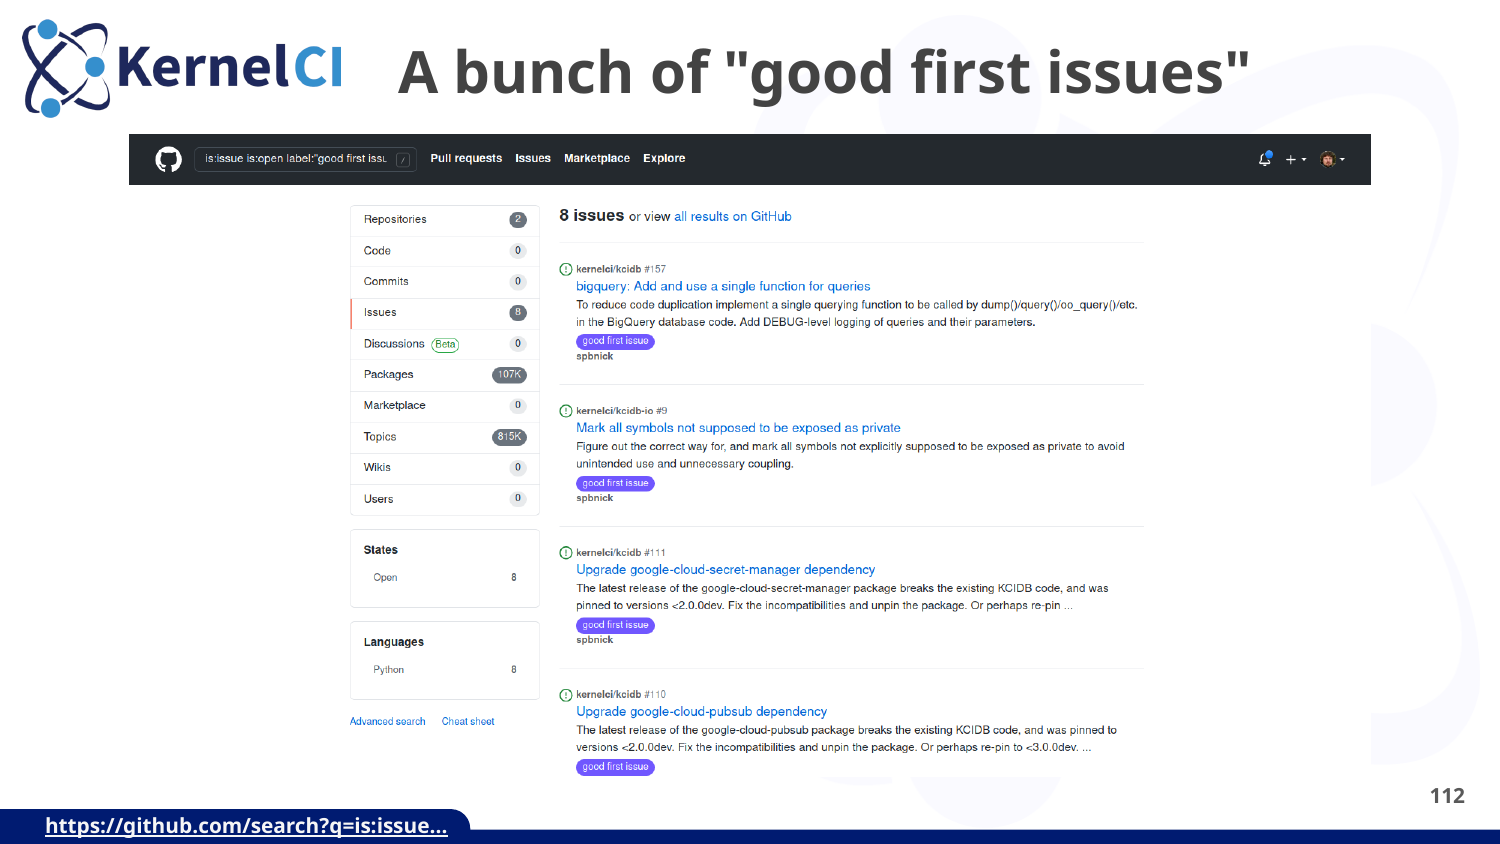

# A bunch of "good first issues"
https://github.com/search?q=is:issue...